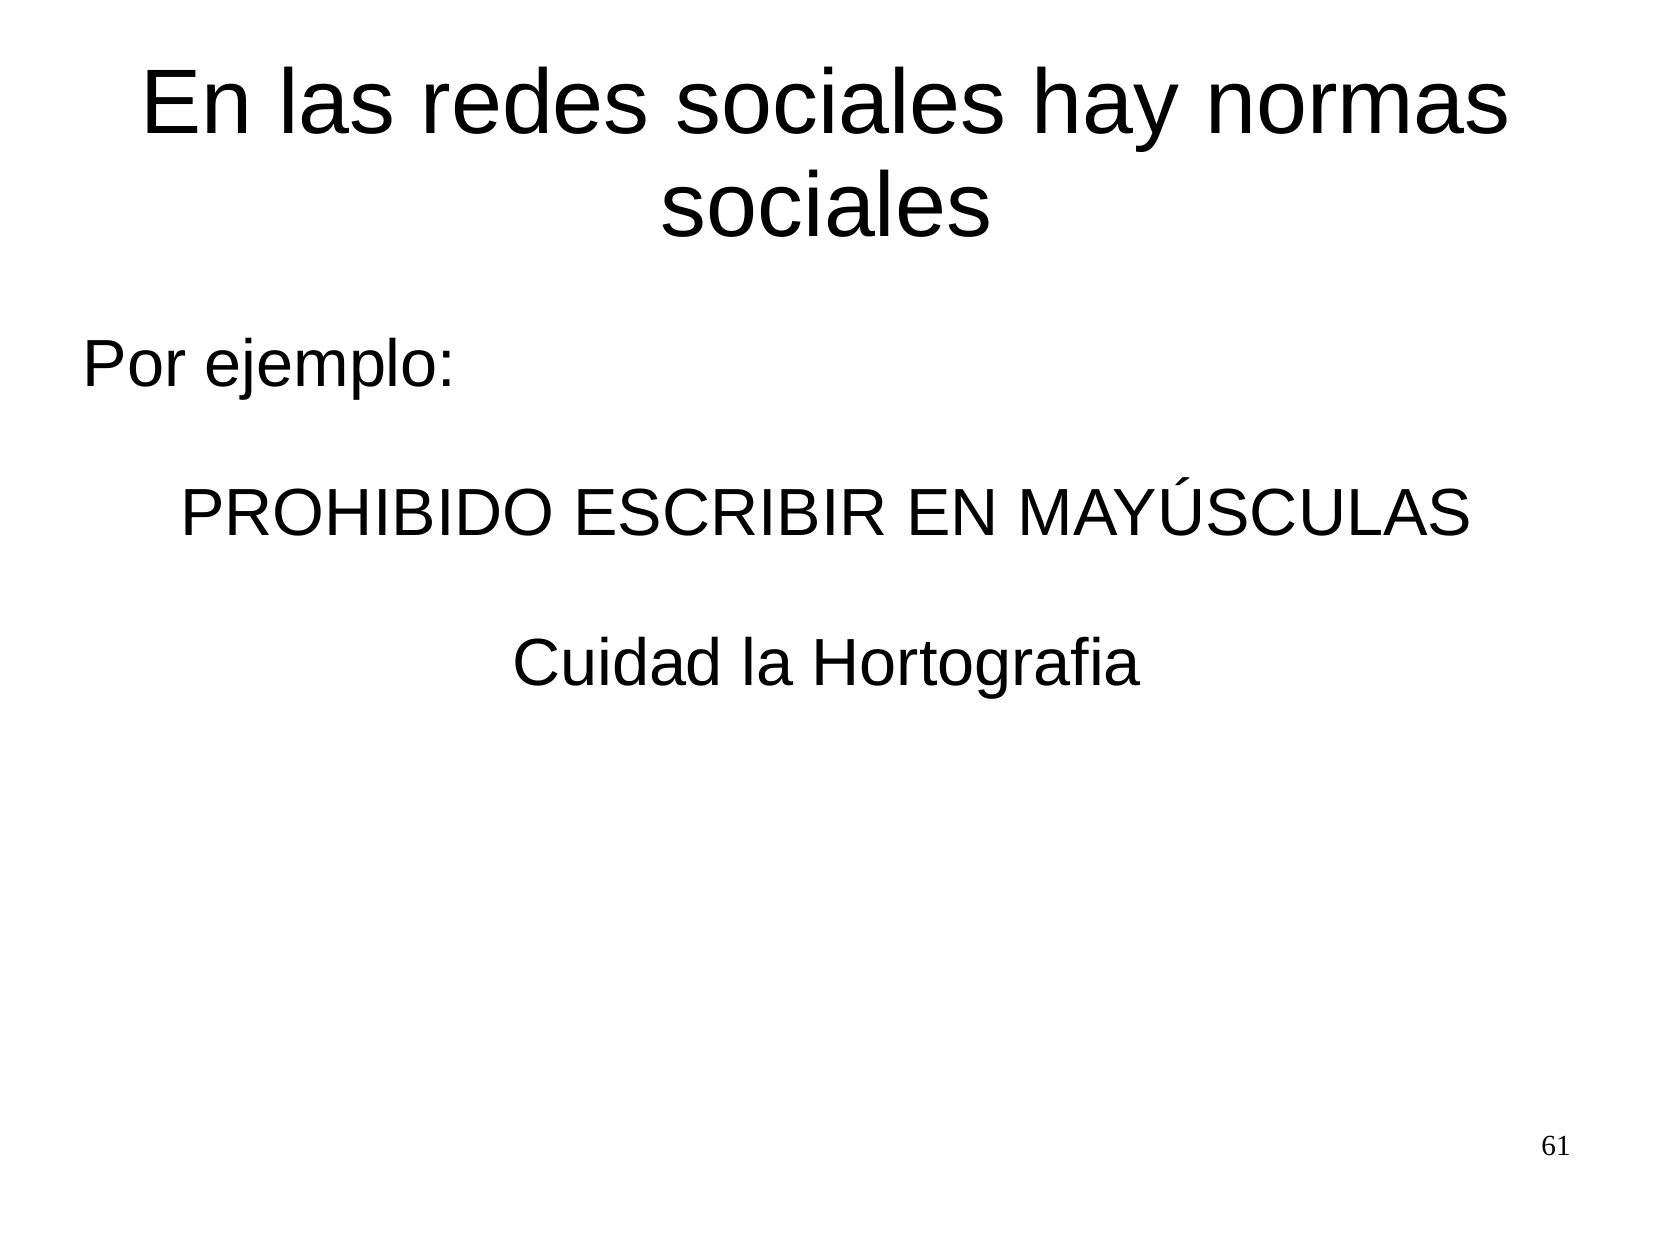

# En las redes sociales hay normas sociales
Por ejemplo:
PROHIBIDO ESCRIBIR EN MAYÚSCULAS
Cuidad la Hortografia
61